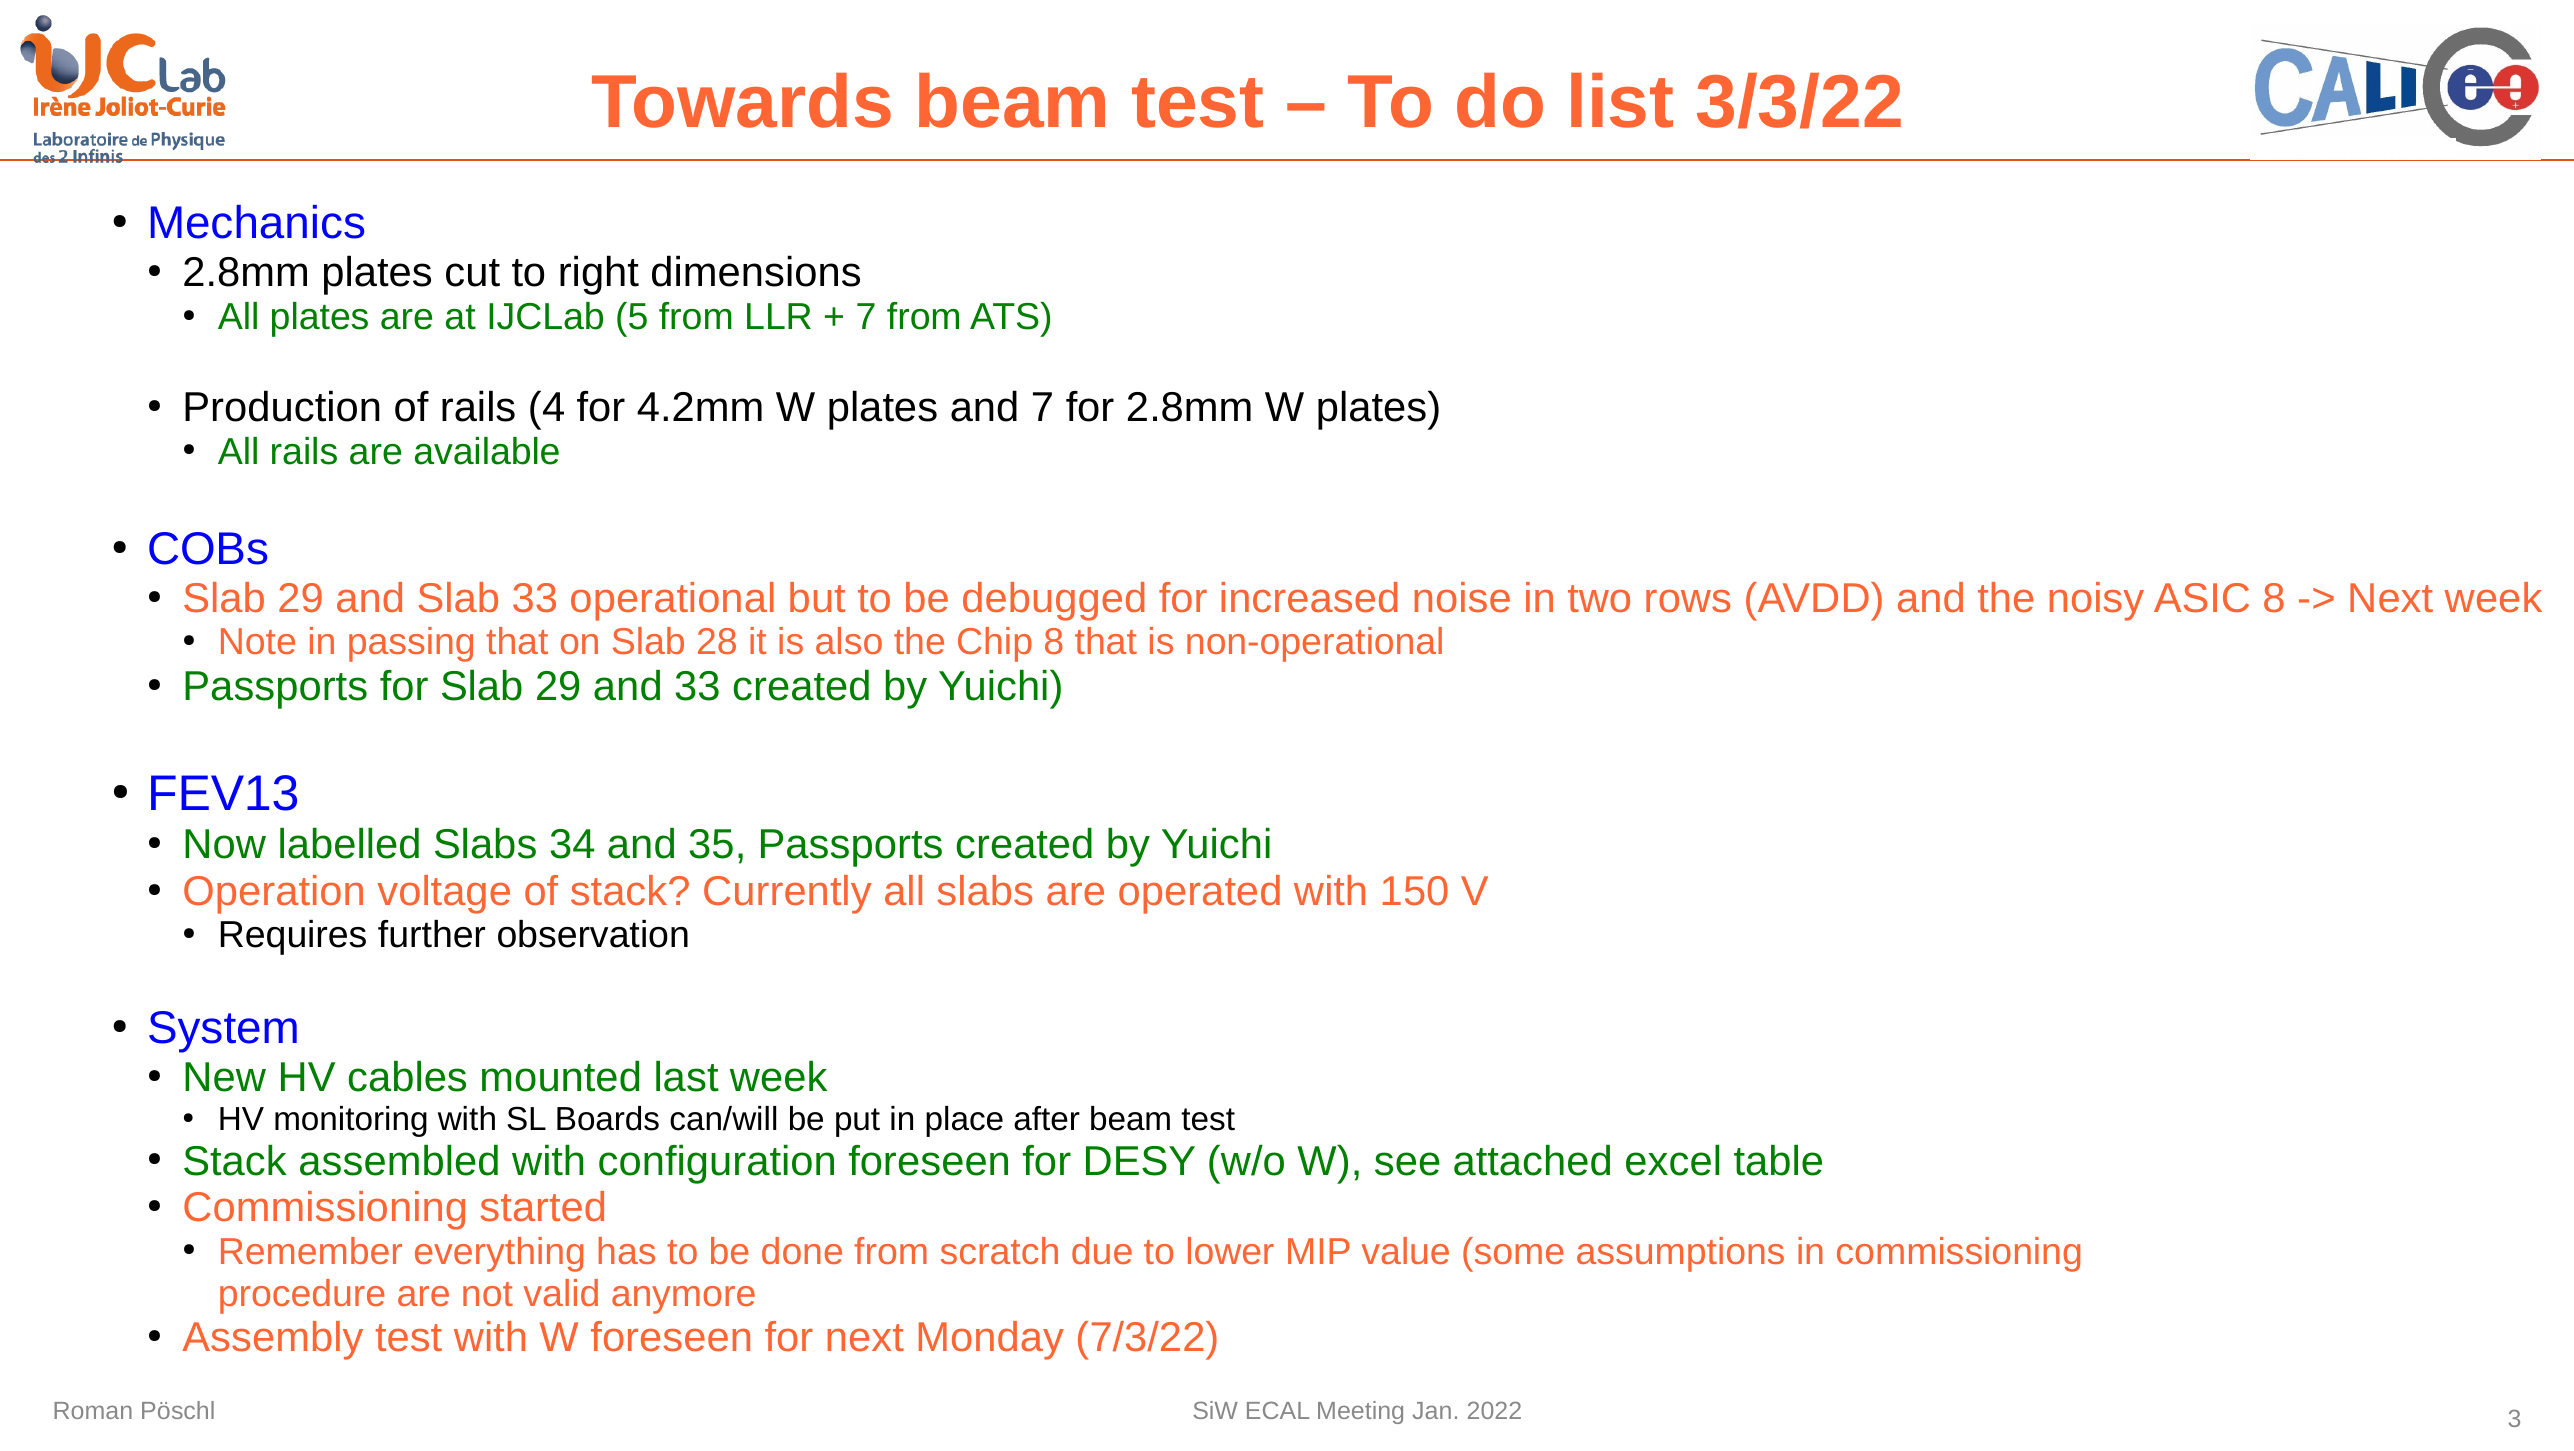

# Towards beam test – To do list 3/3/22
Mechanics
2.8mm plates cut to right dimensions
All plates are at IJCLab (5 from LLR + 7 from ATS)
Production of rails (4 for 4.2mm W plates and 7 for 2.8mm W plates)
All rails are available
COBs
Slab 29 and Slab 33 operational but to be debugged for increased noise in two rows (AVDD) and the noisy ASIC 8 -> Next week
Note in passing that on Slab 28 it is also the Chip 8 that is non-operational
Passports for Slab 29 and 33 created by Yuichi)
FEV13
Now labelled Slabs 34 and 35, Passports created by Yuichi
Operation voltage of stack? Currently all slabs are operated with 150 V
Requires further observation
System
New HV cables mounted last week
HV monitoring with SL Boards can/will be put in place after beam test
Stack assembled with configuration foreseen for DESY (w/o W), see attached excel table
Commissioning started
Remember everything has to be done from scratch due to lower MIP value (some assumptions in commissioning
procedure are not valid anymore
Assembly test with W foreseen for next Monday (7/3/22)